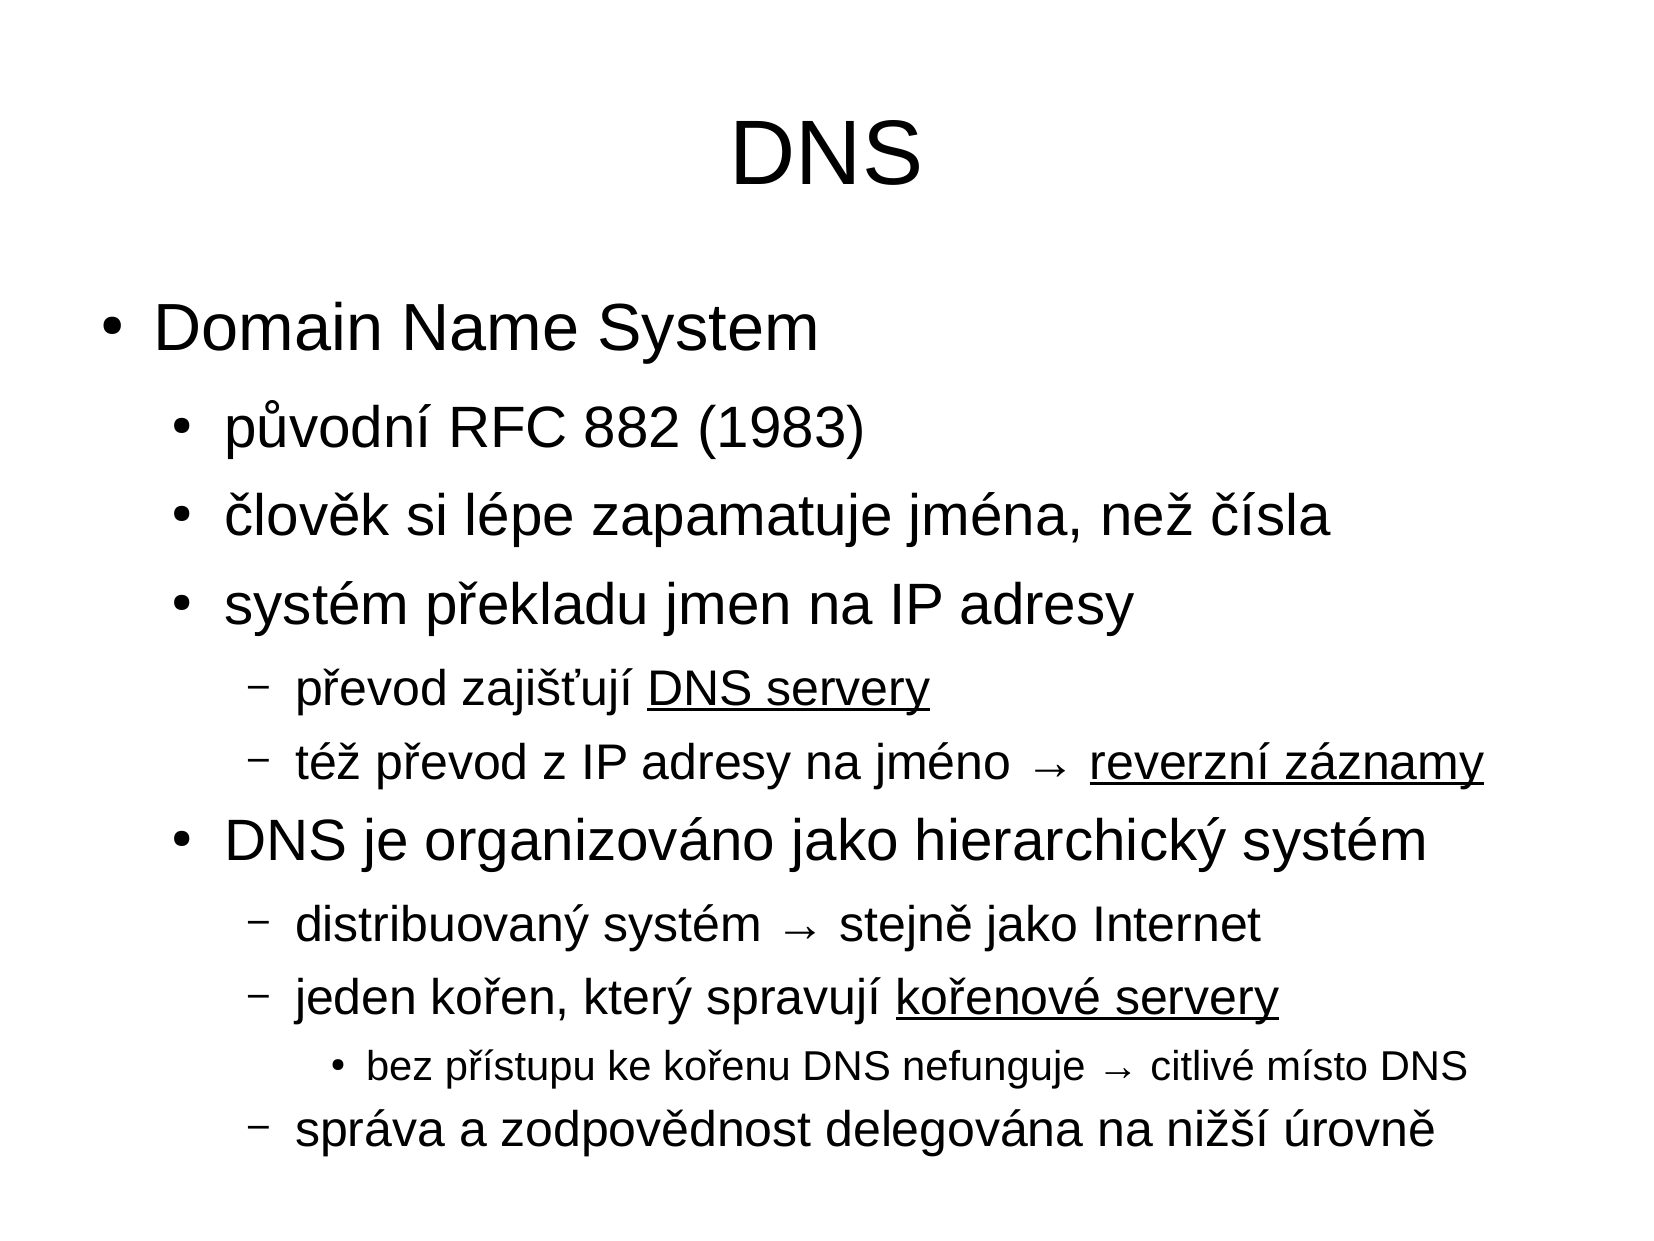

# DNS
Domain Name System
původní RFC 882 (1983)
člověk si lépe zapamatuje jména, než čísla
systém překladu jmen na IP adresy
převod zajišťují DNS servery
též převod z IP adresy na jméno → reverzní záznamy
DNS je organizováno jako hierarchický systém
distribuovaný systém → stejně jako Internet
jeden kořen, který spravují kořenové servery
bez přístupu ke kořenu DNS nefunguje → citlivé místo DNS
správa a zodpovědnost delegována na nižší úrovně